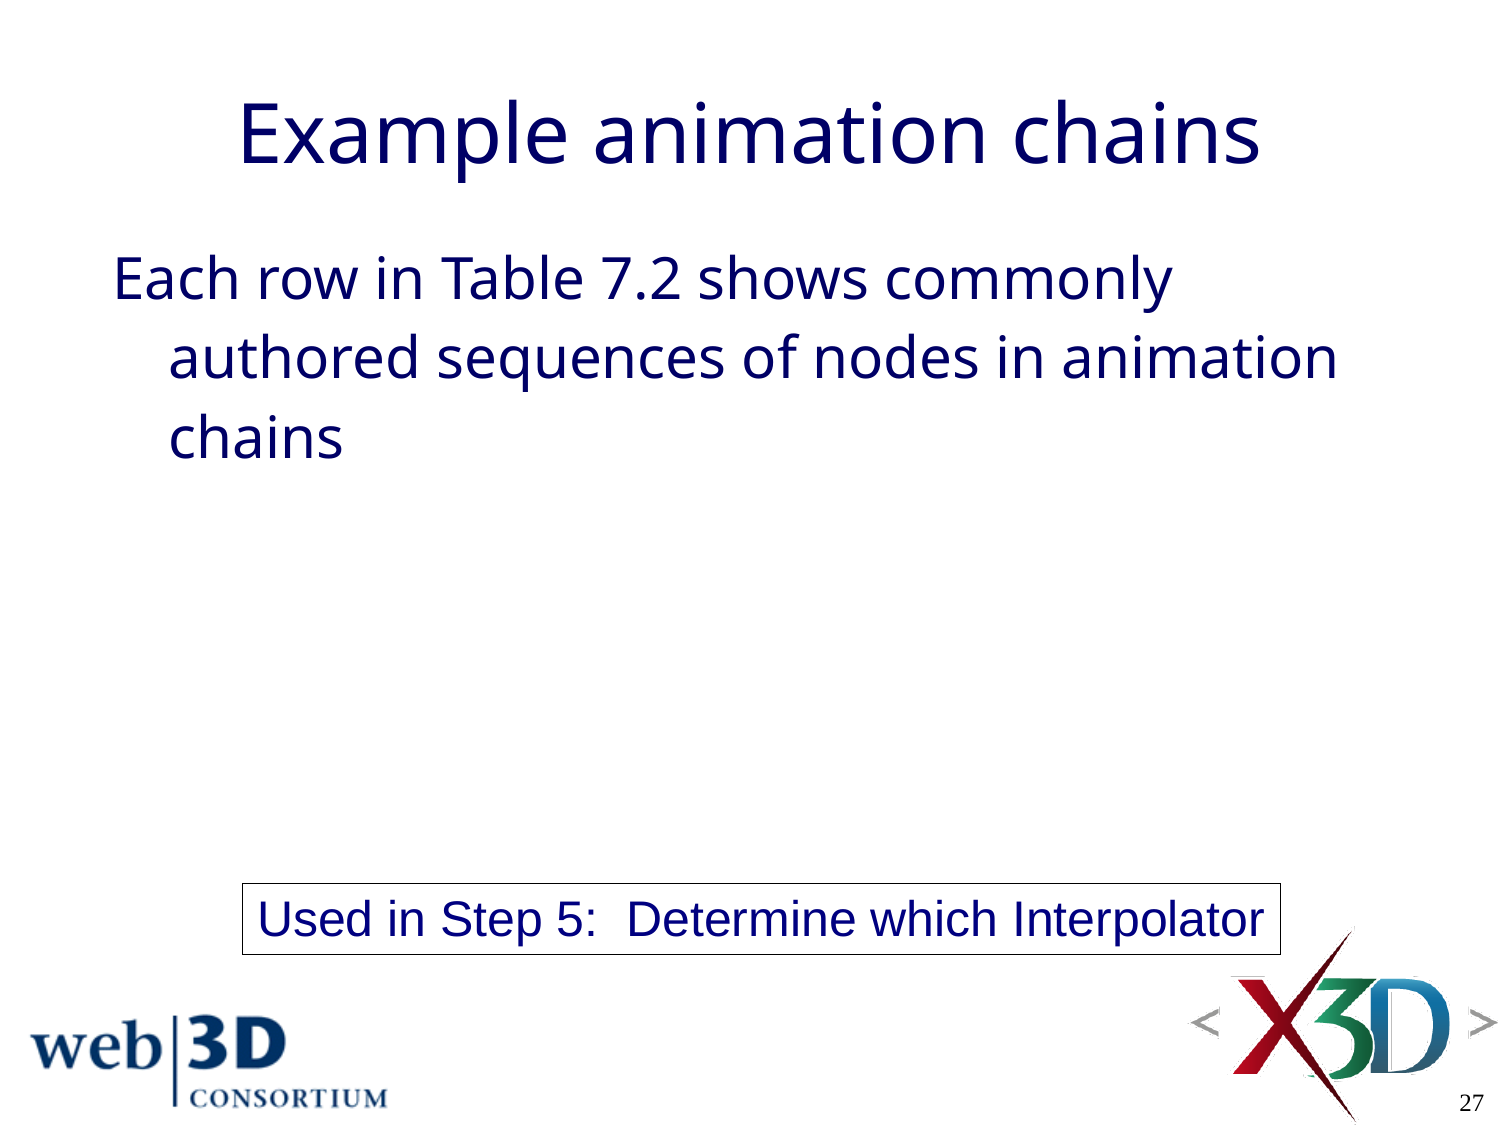

# Example animation chains
Each row in Table 7.2 shows commonly authored sequences of nodes in animation chains
Used in Step 5: Determine which Interpolator